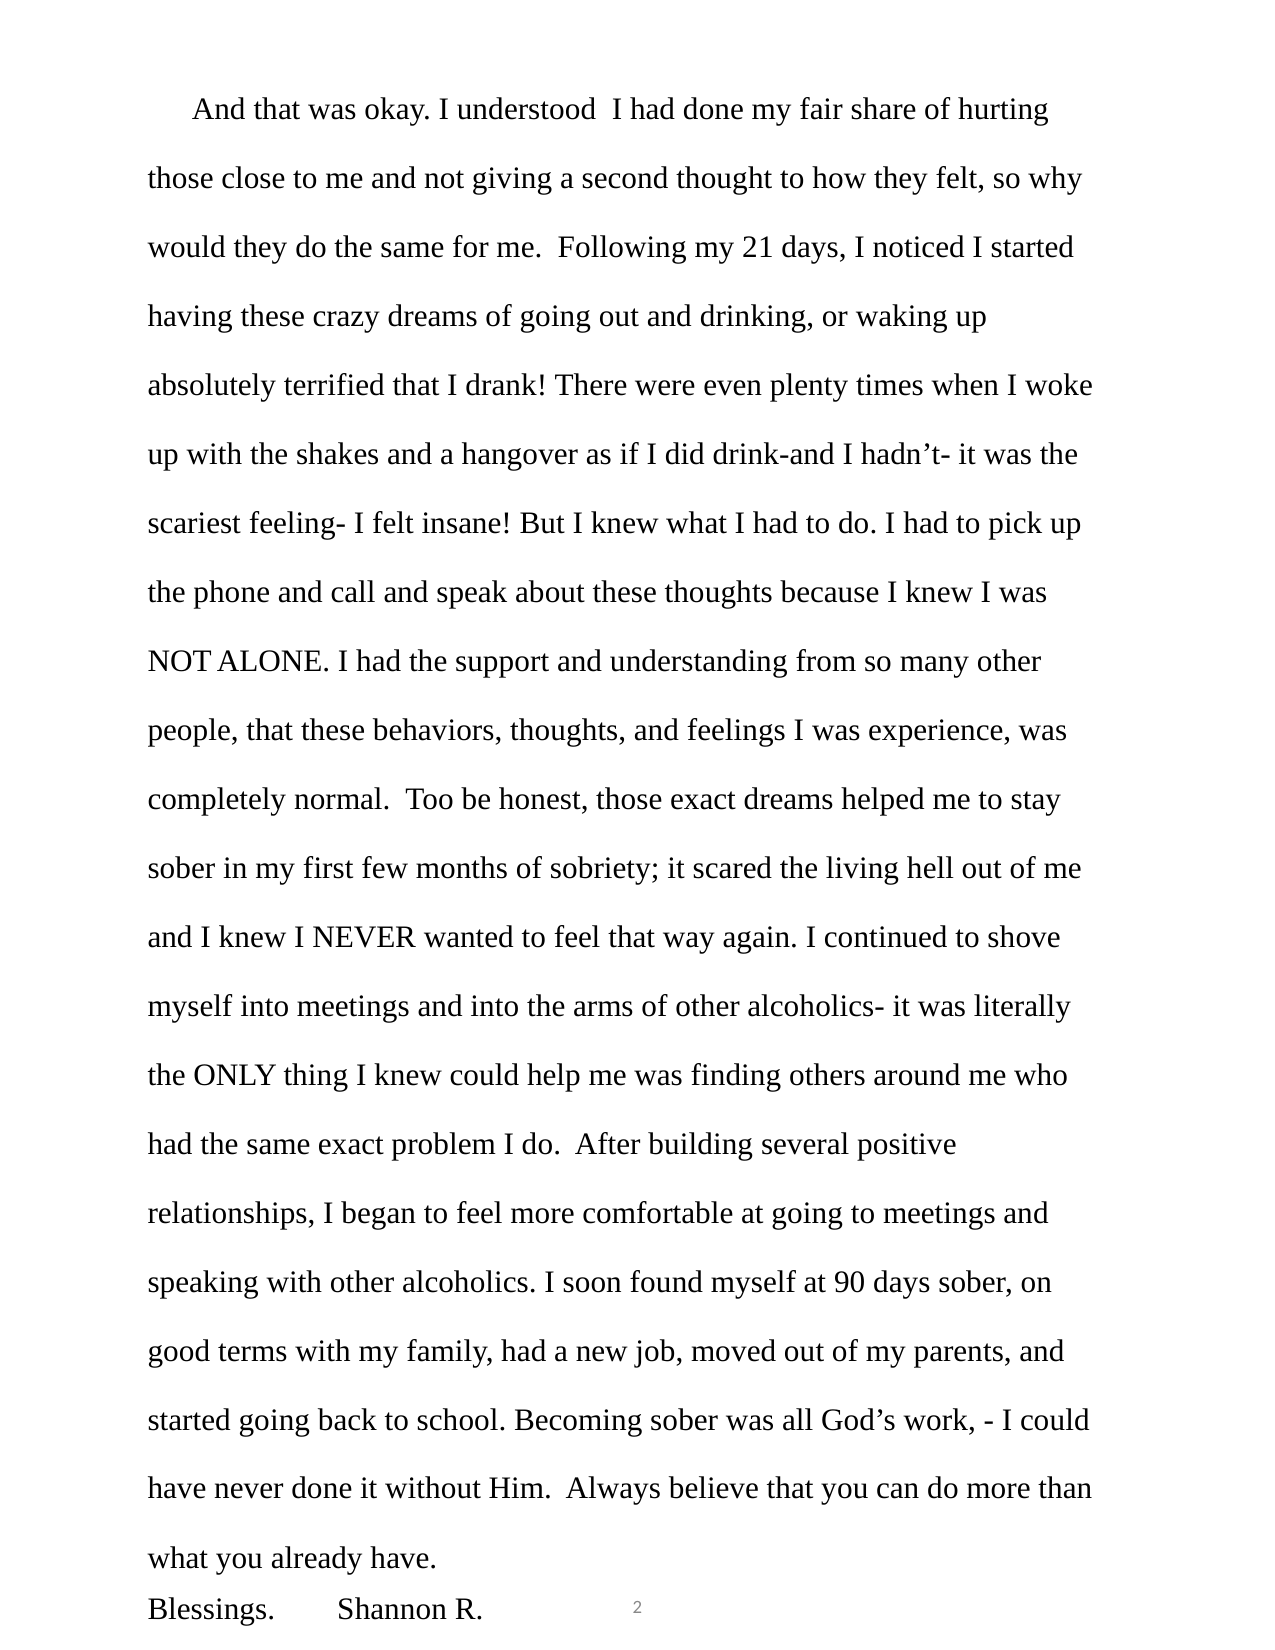

And that was okay. I understood I had done my fair share of hurting those close to me and not giving a second thought to how they felt, so why would they do the same for me. Following my 21 days, I noticed I started having these crazy dreams of going out and drinking, or waking up absolutely terrified that I drank! There were even plenty times when I woke up with the shakes and a hangover as if I did drink-and I hadn’t- it was the scariest feeling- I felt insane! But I knew what I had to do. I had to pick up the phone and call and speak about these thoughts because I knew I was NOT ALONE. I had the support and understanding from so many other people, that these behaviors, thoughts, and feelings I was experience, was completely normal. Too be honest, those exact dreams helped me to stay sober in my first few months of sobriety; it scared the living hell out of me and I knew I NEVER wanted to feel that way again. I continued to shove myself into meetings and into the arms of other alcoholics- it was literally the ONLY thing I knew could help me was finding others around me who had the same exact problem I do. After building several positive relationships, I began to feel more comfortable at going to meetings and speaking with other alcoholics. I soon found myself at 90 days sober, on good terms with my family, had a new job, moved out of my parents, and started going back to school. Becoming sober was all God’s work, - I could have never done it without Him. Always believe that you can do more than what you already have.
Blessings. Shannon R.